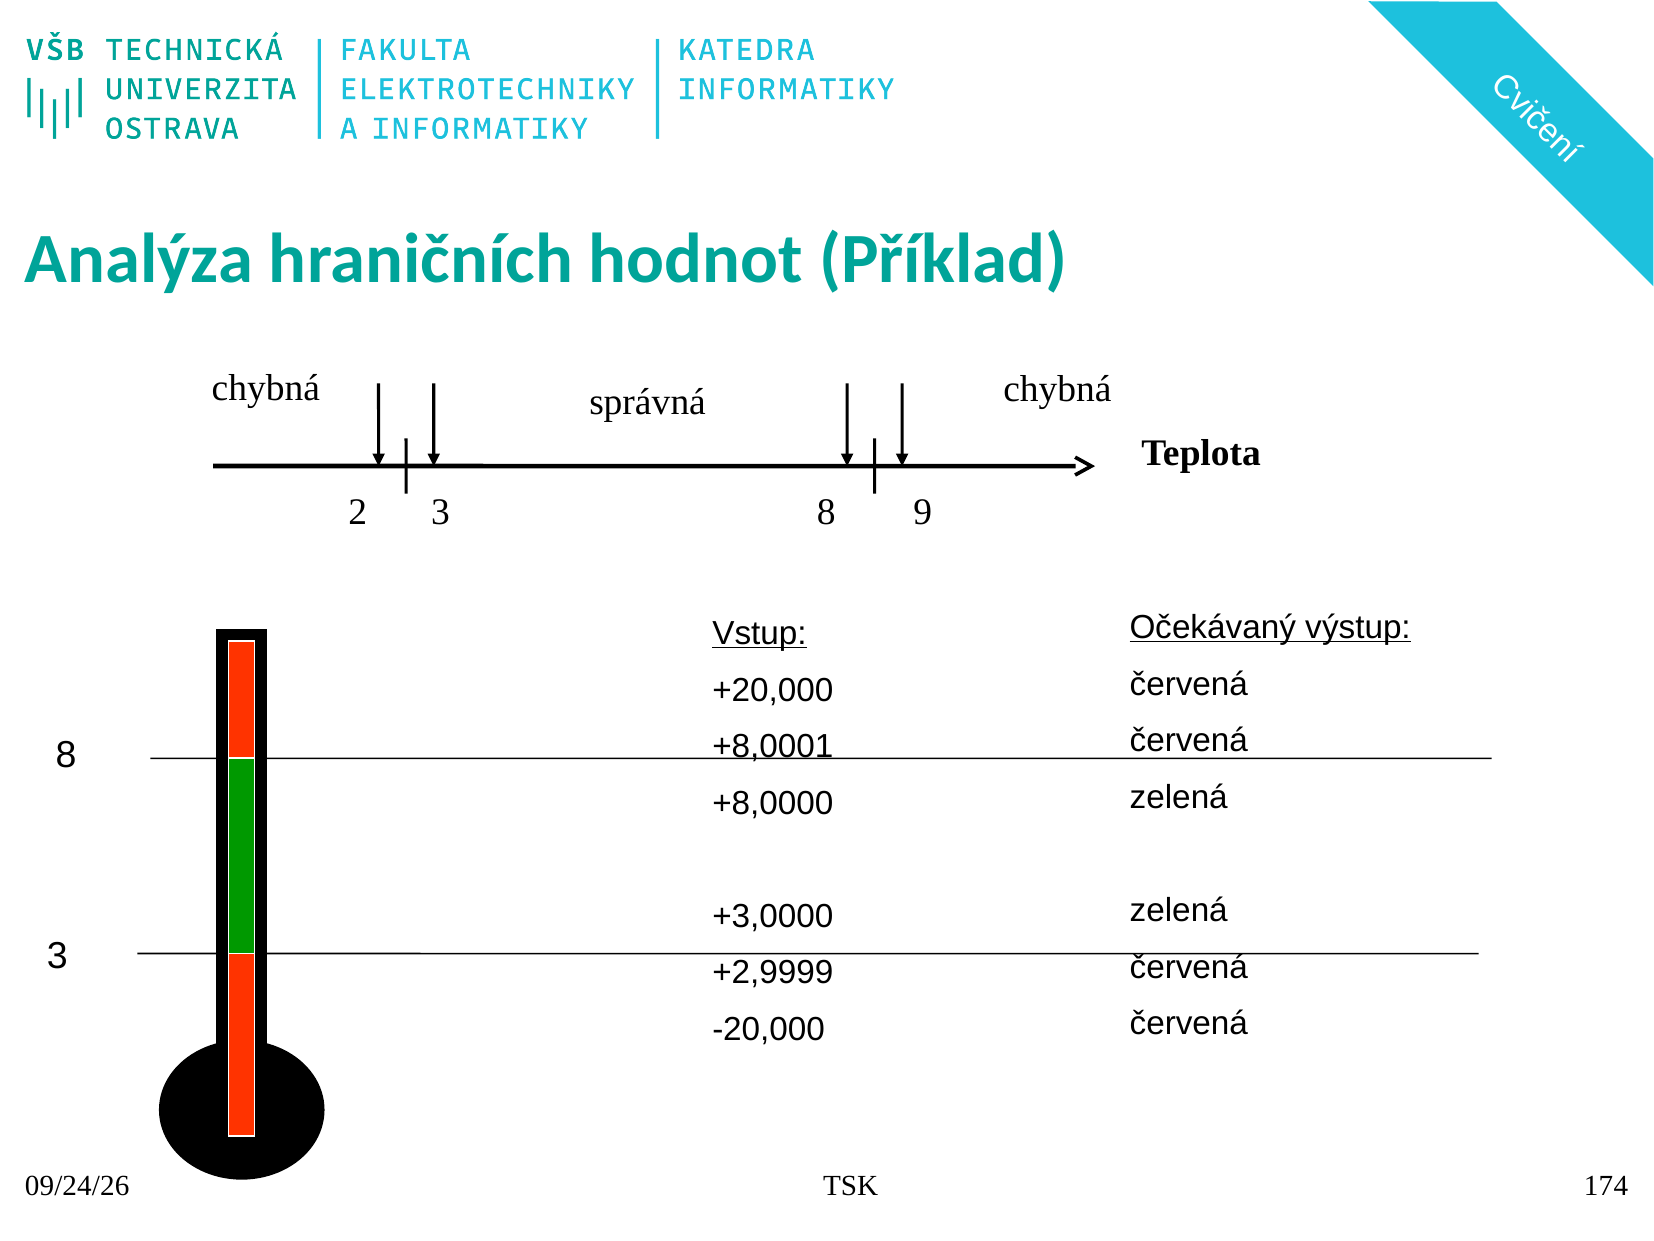

Cvičení
# Analýza hraničních hodnot (Příklad)
chybná
chybná
správná
Teplota
2
3
8
9
Očekávaný výstup:
červená
červená
zelená
zelená
červená
červená
Vstup:
+20,000
+8,0001
+8,0000
+3,0000
+2,9999
-20,000
8
3
TSK
174